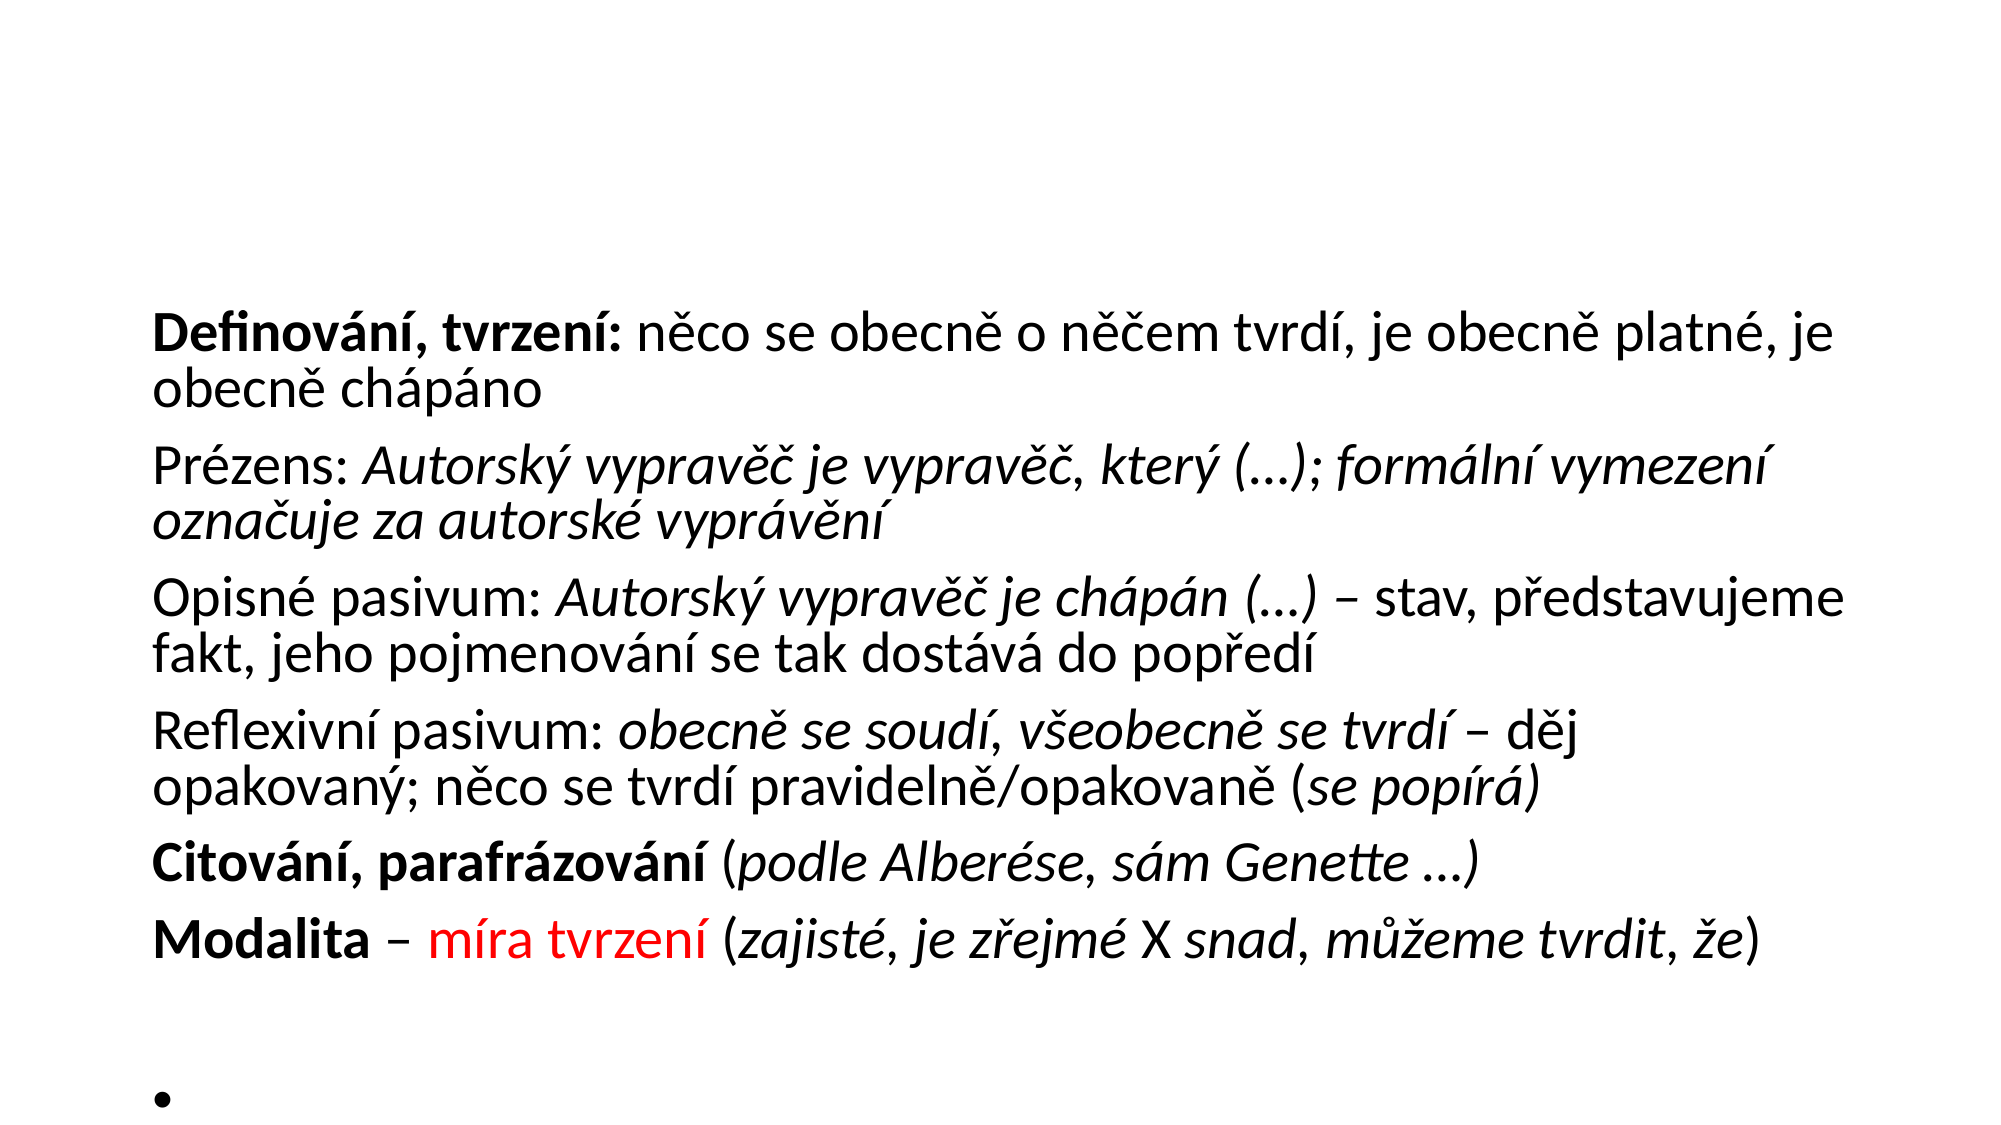

#
Definování, tvrzení: něco se obecně o něčem tvrdí, je obecně platné, je obecně chápáno
Prézens: Autorský vypravěč je vypravěč, který (…); formální vymezení označuje za autorské vyprávění
Opisné pasivum: Autorský vypravěč je chápán (…) – stav, představujeme fakt, jeho pojmenování se tak dostává do popředí
Reflexivní pasivum: obecně se soudí, všeobecně se tvrdí – děj opakovaný; něco se tvrdí pravidelně/opakovaně (se popírá)
Citování, parafrázování (podle Alberése, sám Genette …)
Modalita – míra tvrzení (zajisté, je zřejmé X snad, můžeme tvrdit, že)